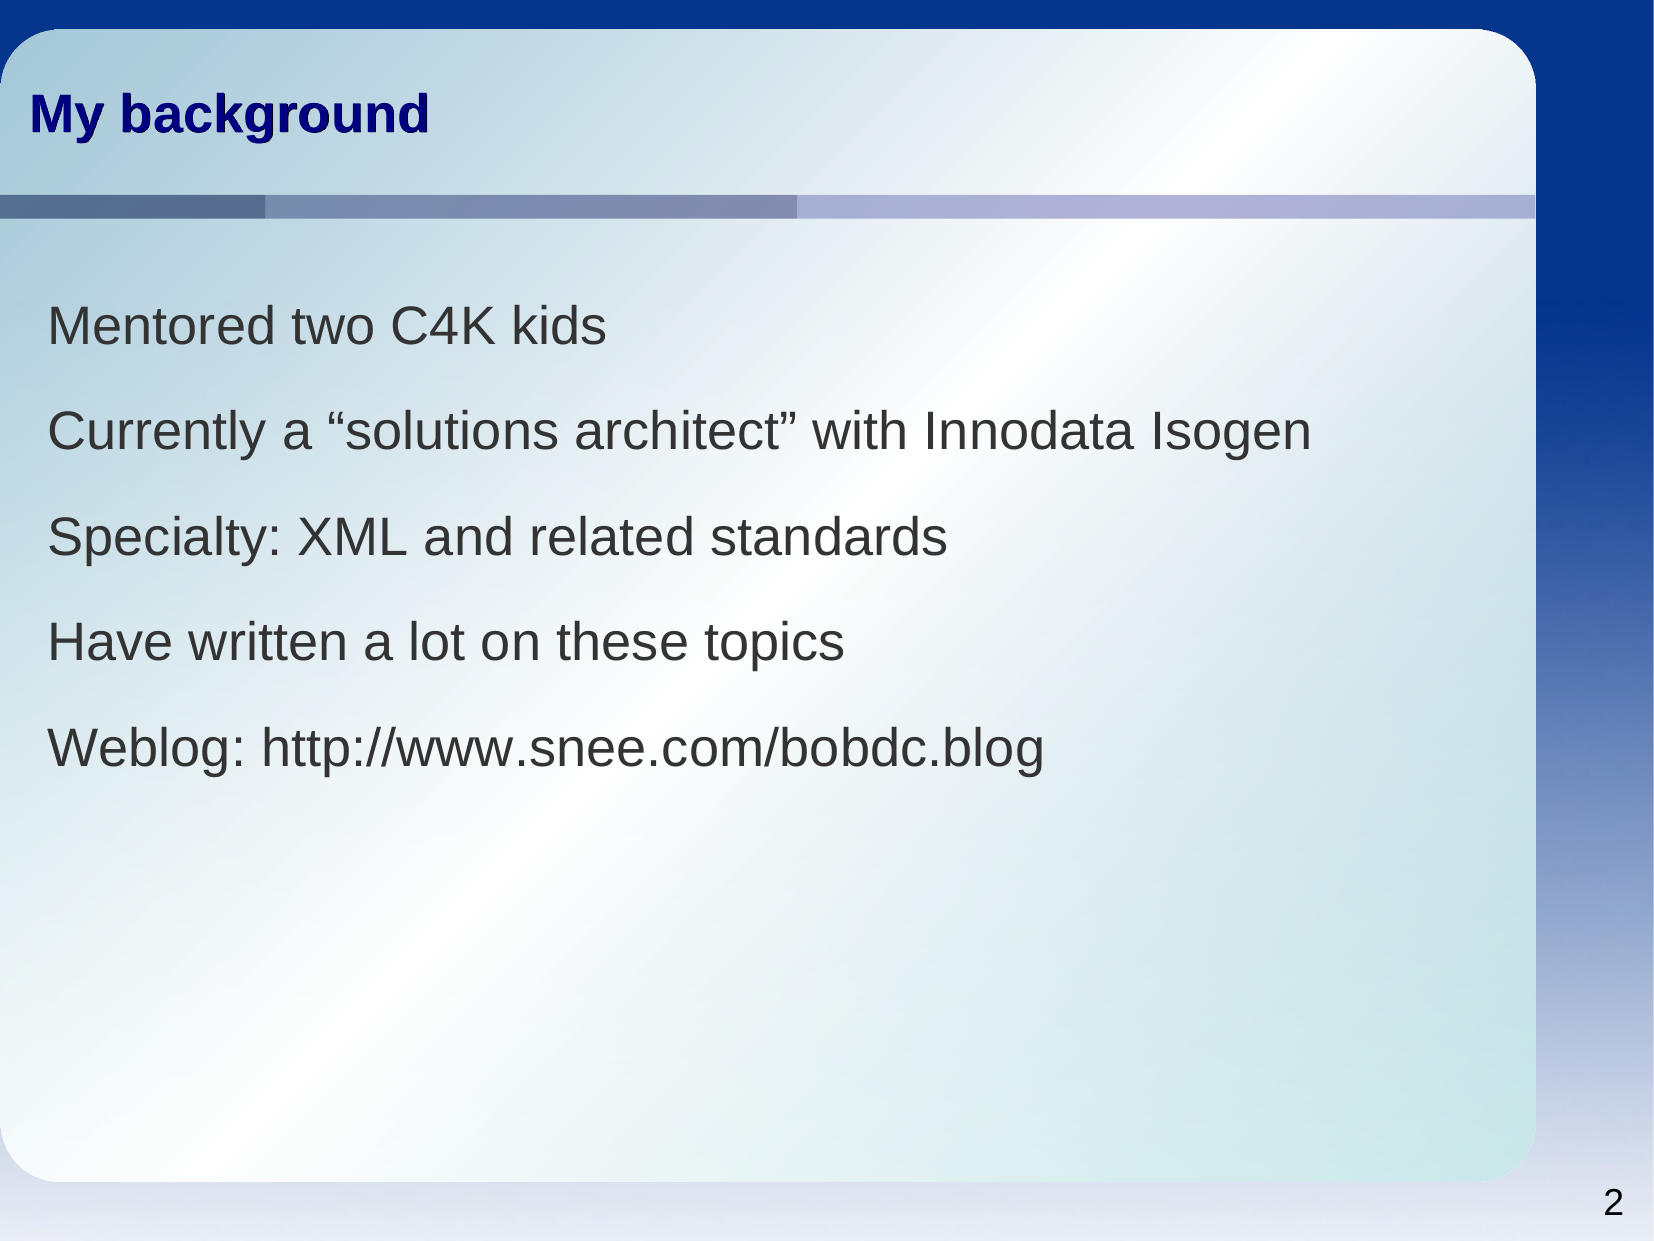

# My background
Mentored two C4K kids
Currently a “solutions architect” with Innodata Isogen
Specialty: XML and related standards
Have written a lot on these topics
Weblog: http://www.snee.com/bobdc.blog
2